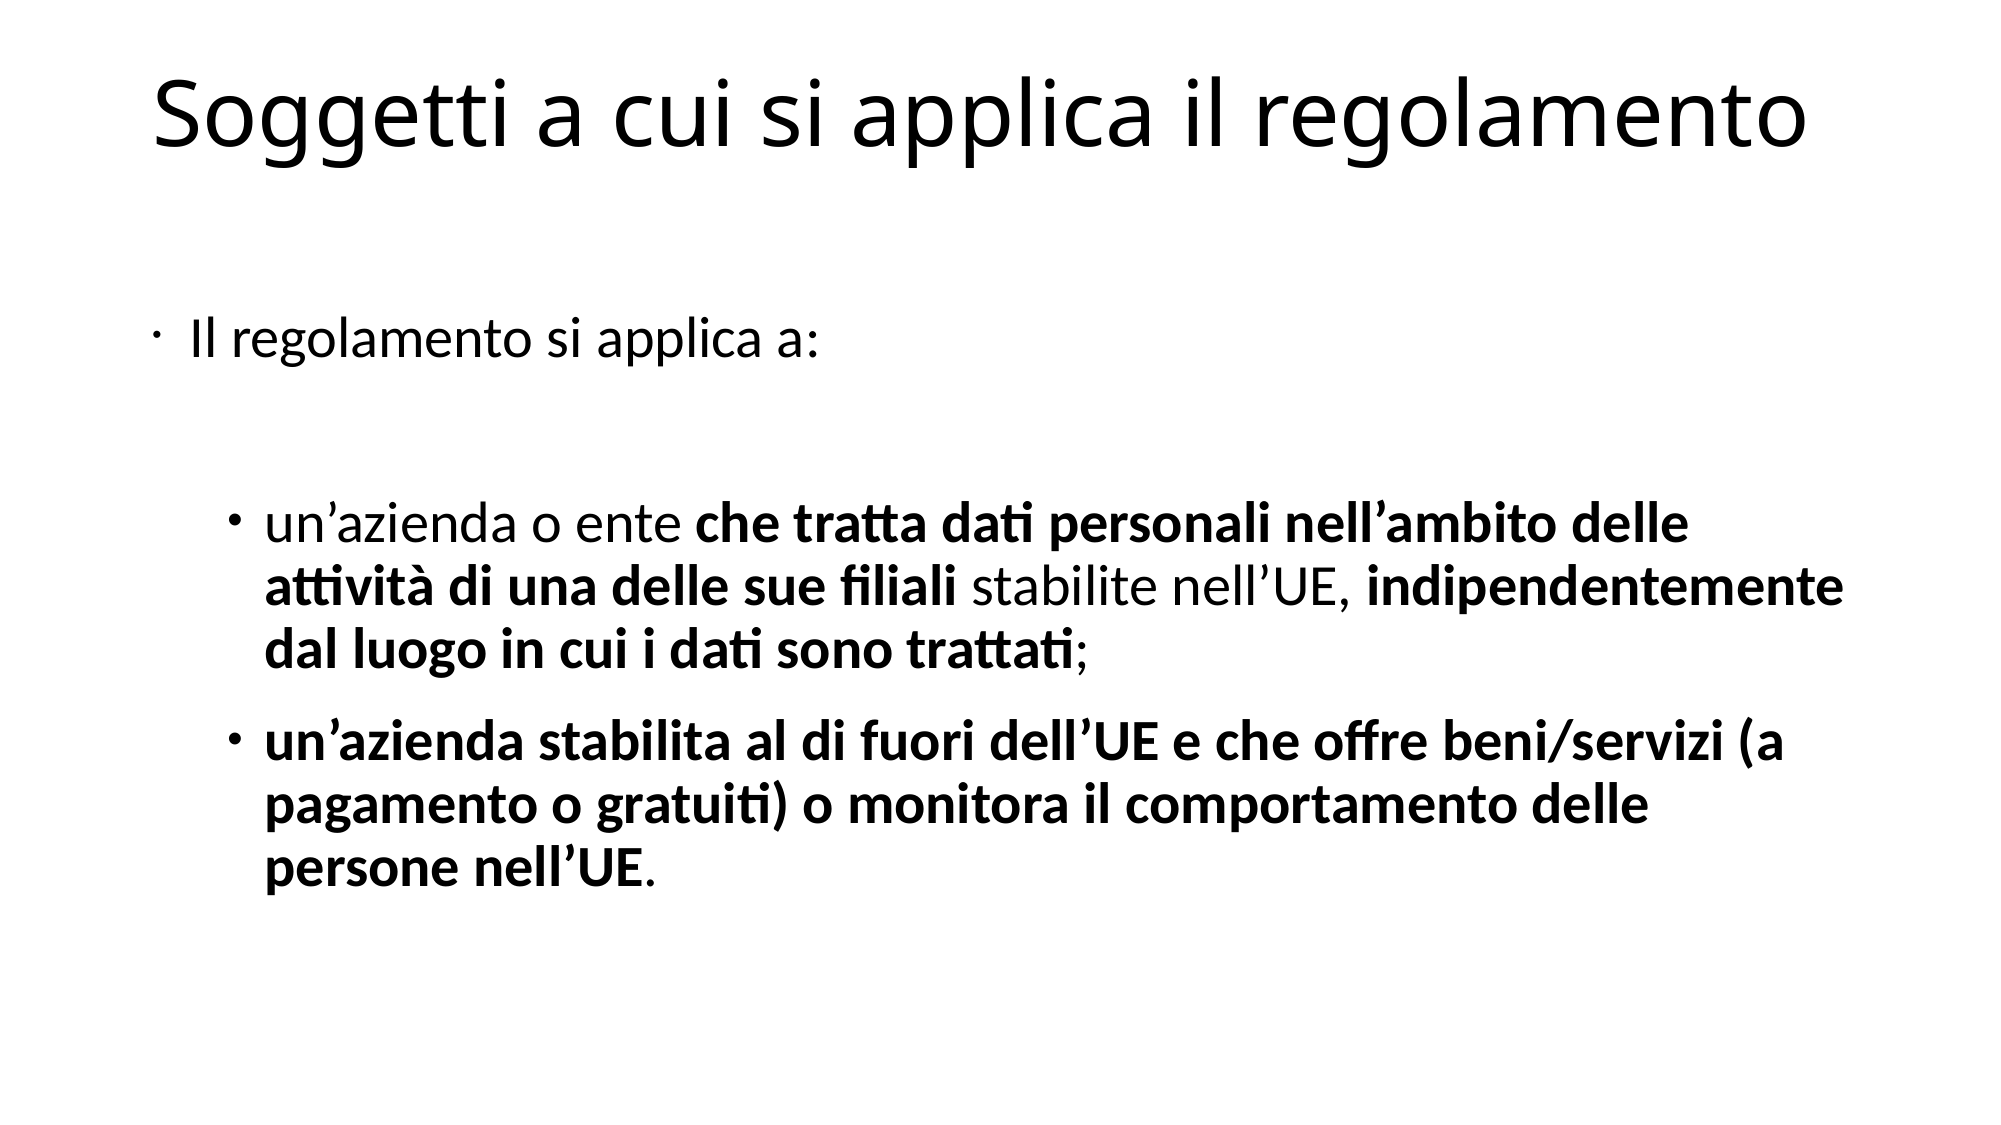

# Soggetti a cui si applica il regolamento
Il regolamento si applica a:
un’azienda o ente che tratta dati personali nell’ambito delle attività di una delle sue filiali stabilite nell’UE, indipendentemente dal luogo in cui i dati sono trattati;
un’azienda stabilita al di fuori dell’UE e che offre beni/servizi (a pagamento o gratuiti) o monitora il comportamento delle persone nell’UE.